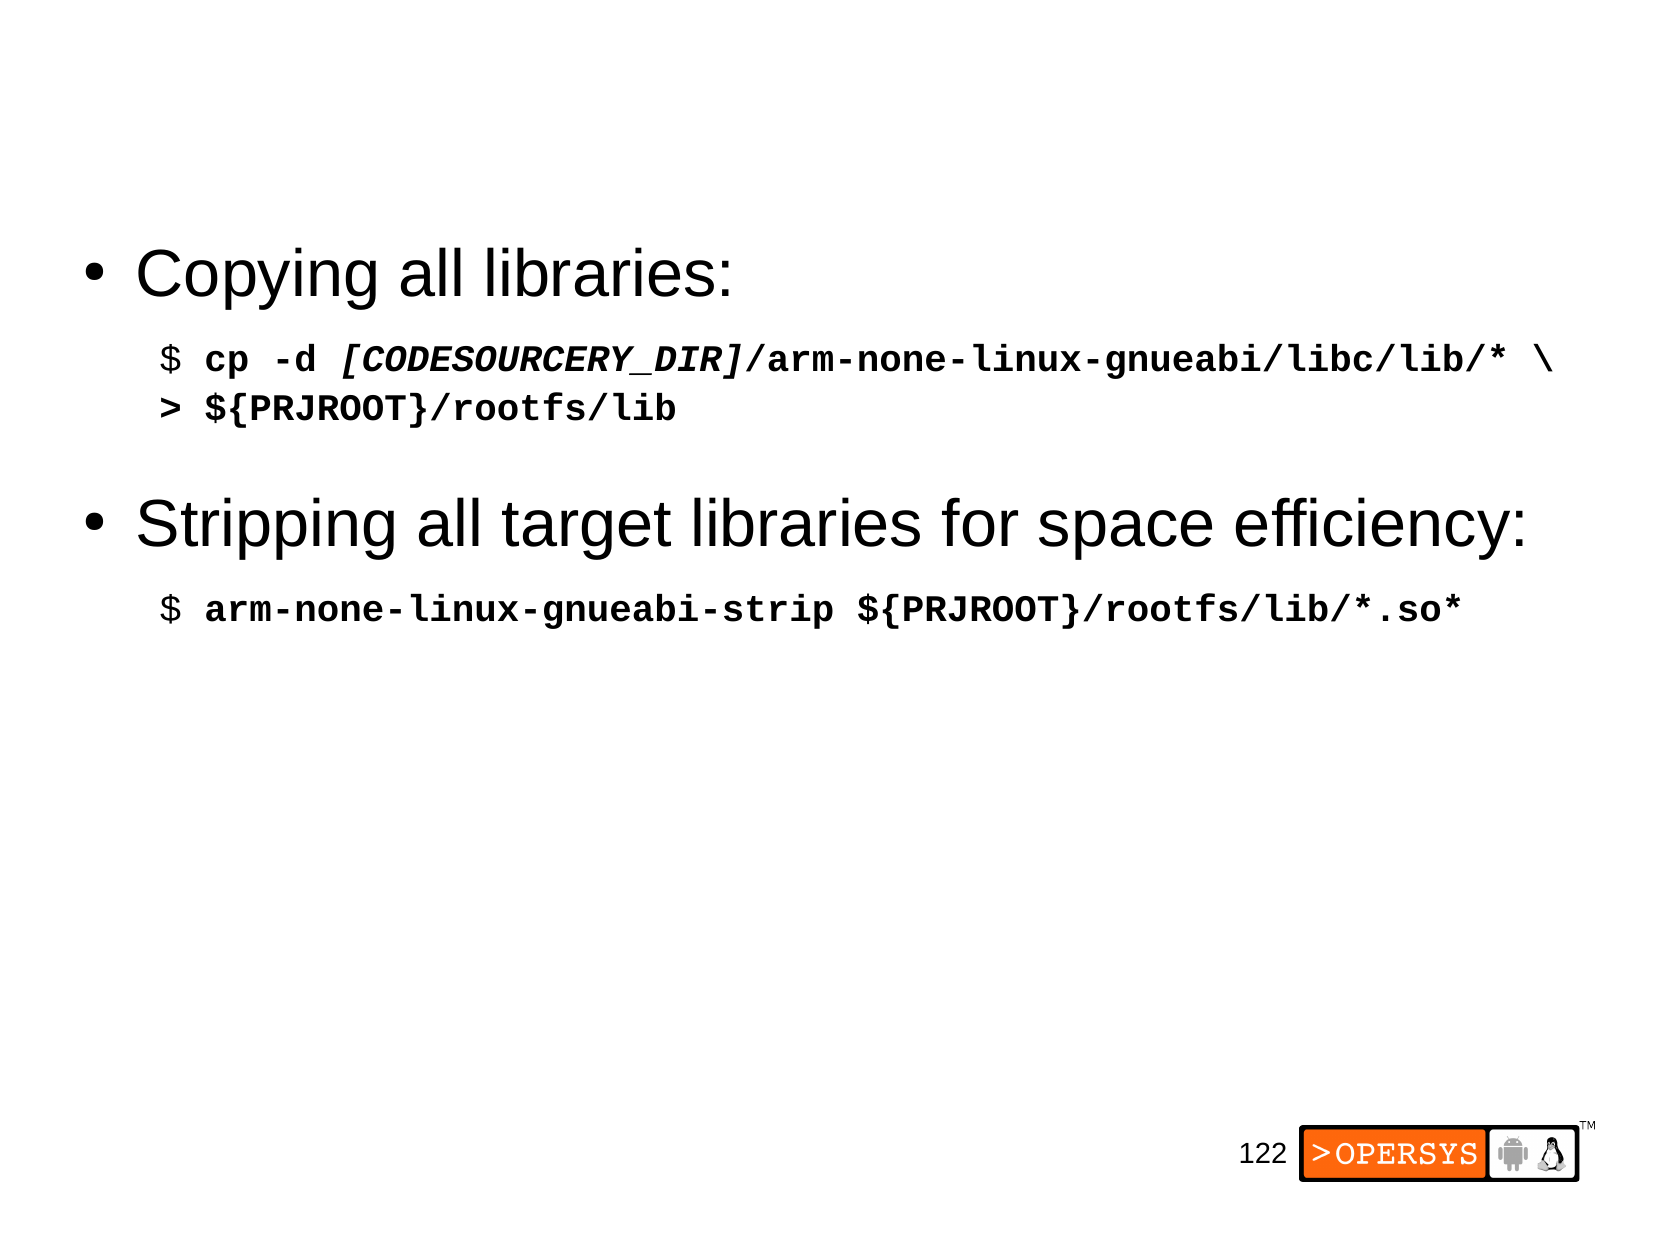

# Copying all libraries:
$ cp -d [CODESOURCERY_DIR]/arm-none-linux-gnueabi/libc/lib/* \
> ${PRJROOT}/rootfs/lib
Stripping all target libraries for space efficiency:
$ arm-none-linux-gnueabi-strip ${PRJROOT}/rootfs/lib/*.so*